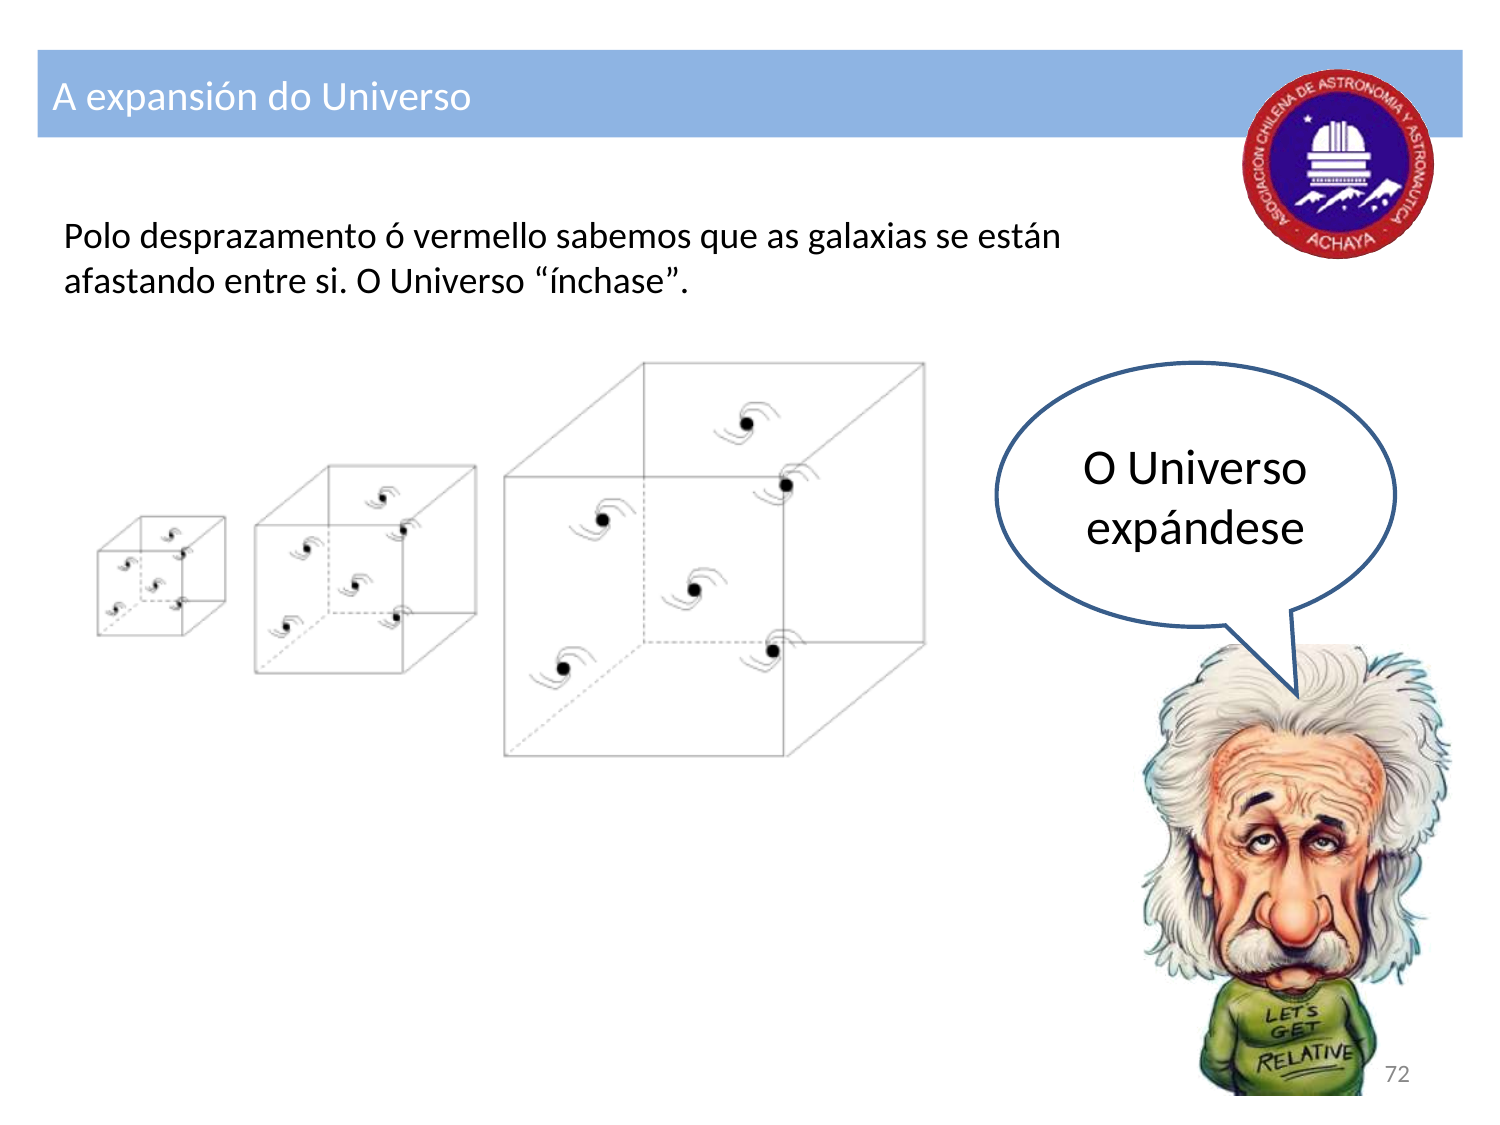

A expansión do Universo
Polo desprazamento ó vermello sabemos que as galaxias se están afastando entre si. O Universo “ínchase”.
O Universo expándese